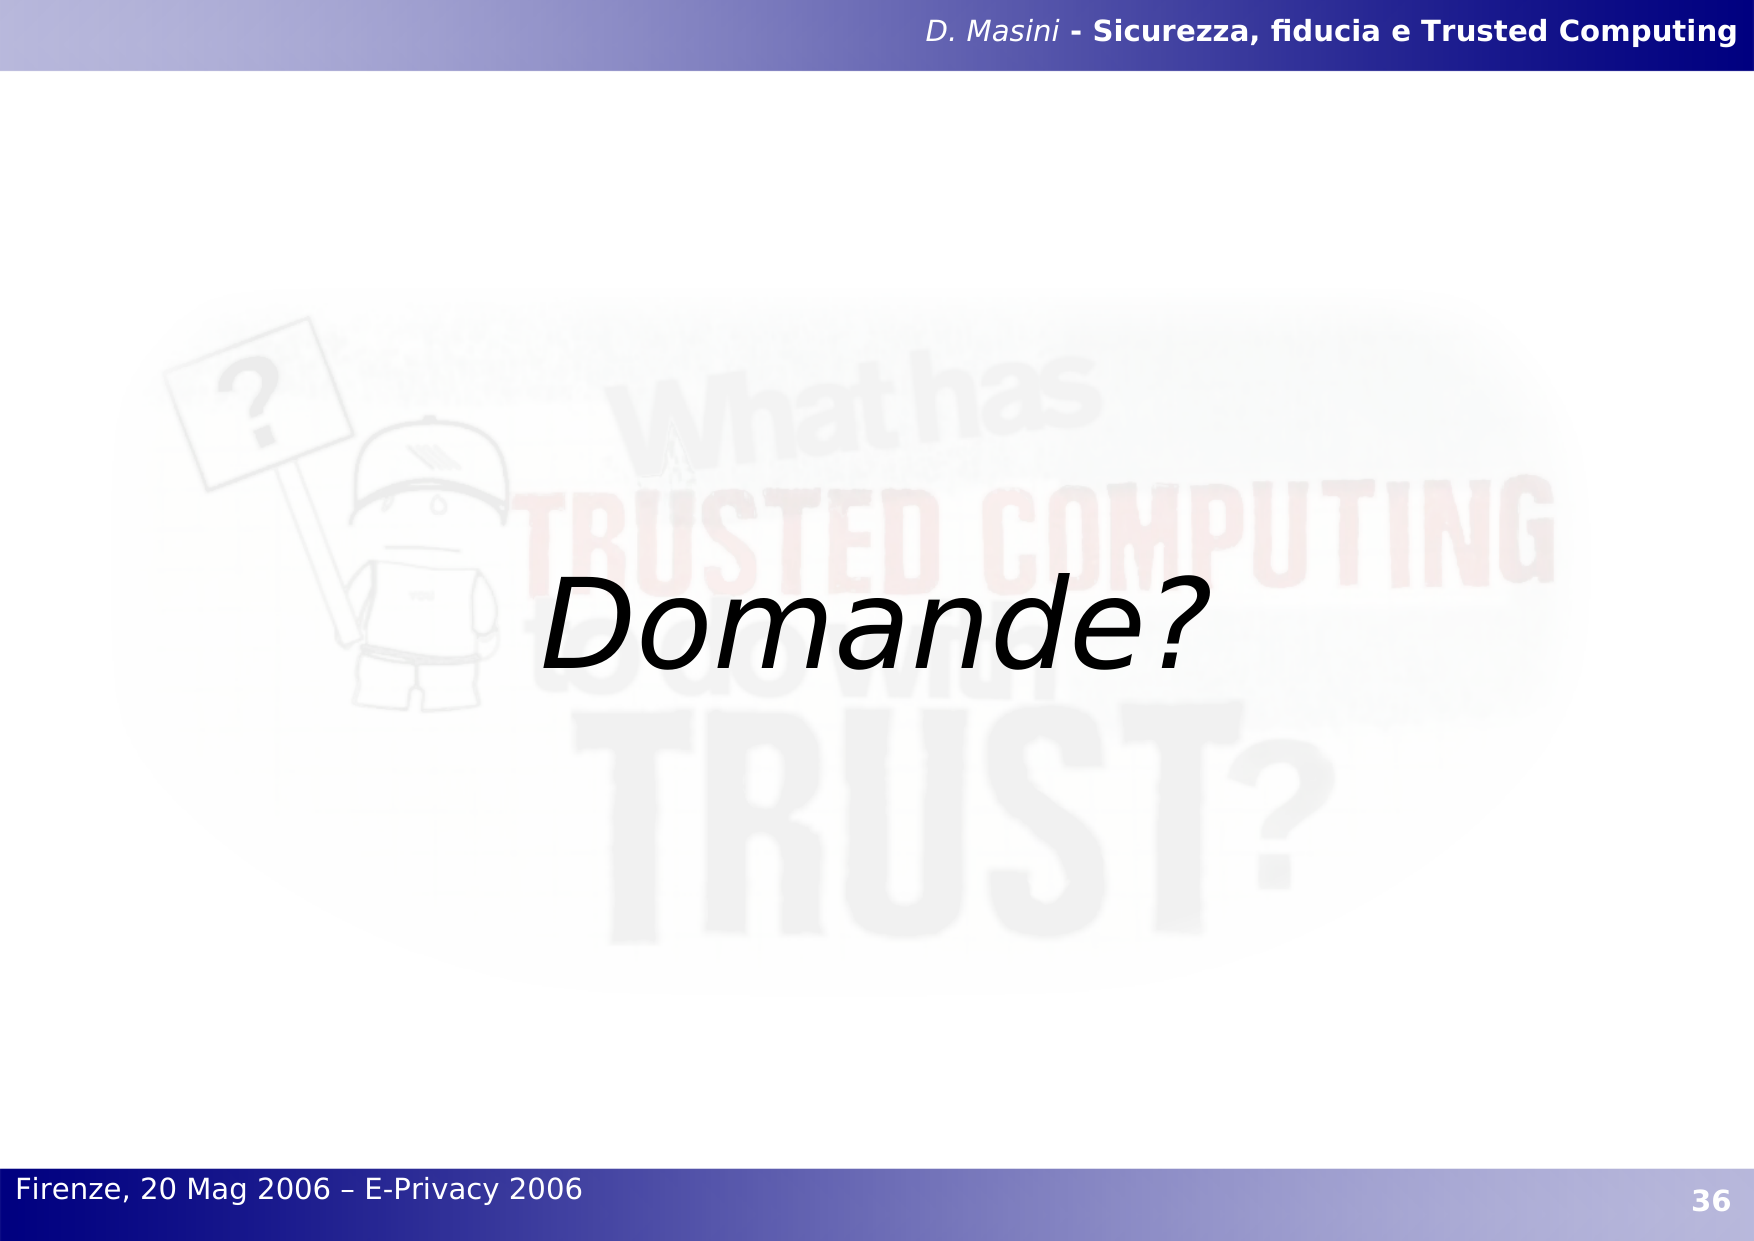

D. Masini - Sicurezza, fiducia e Trusted Computing
Domande?
Firenze, 20 Mag 2006 – E-Privacy 2006